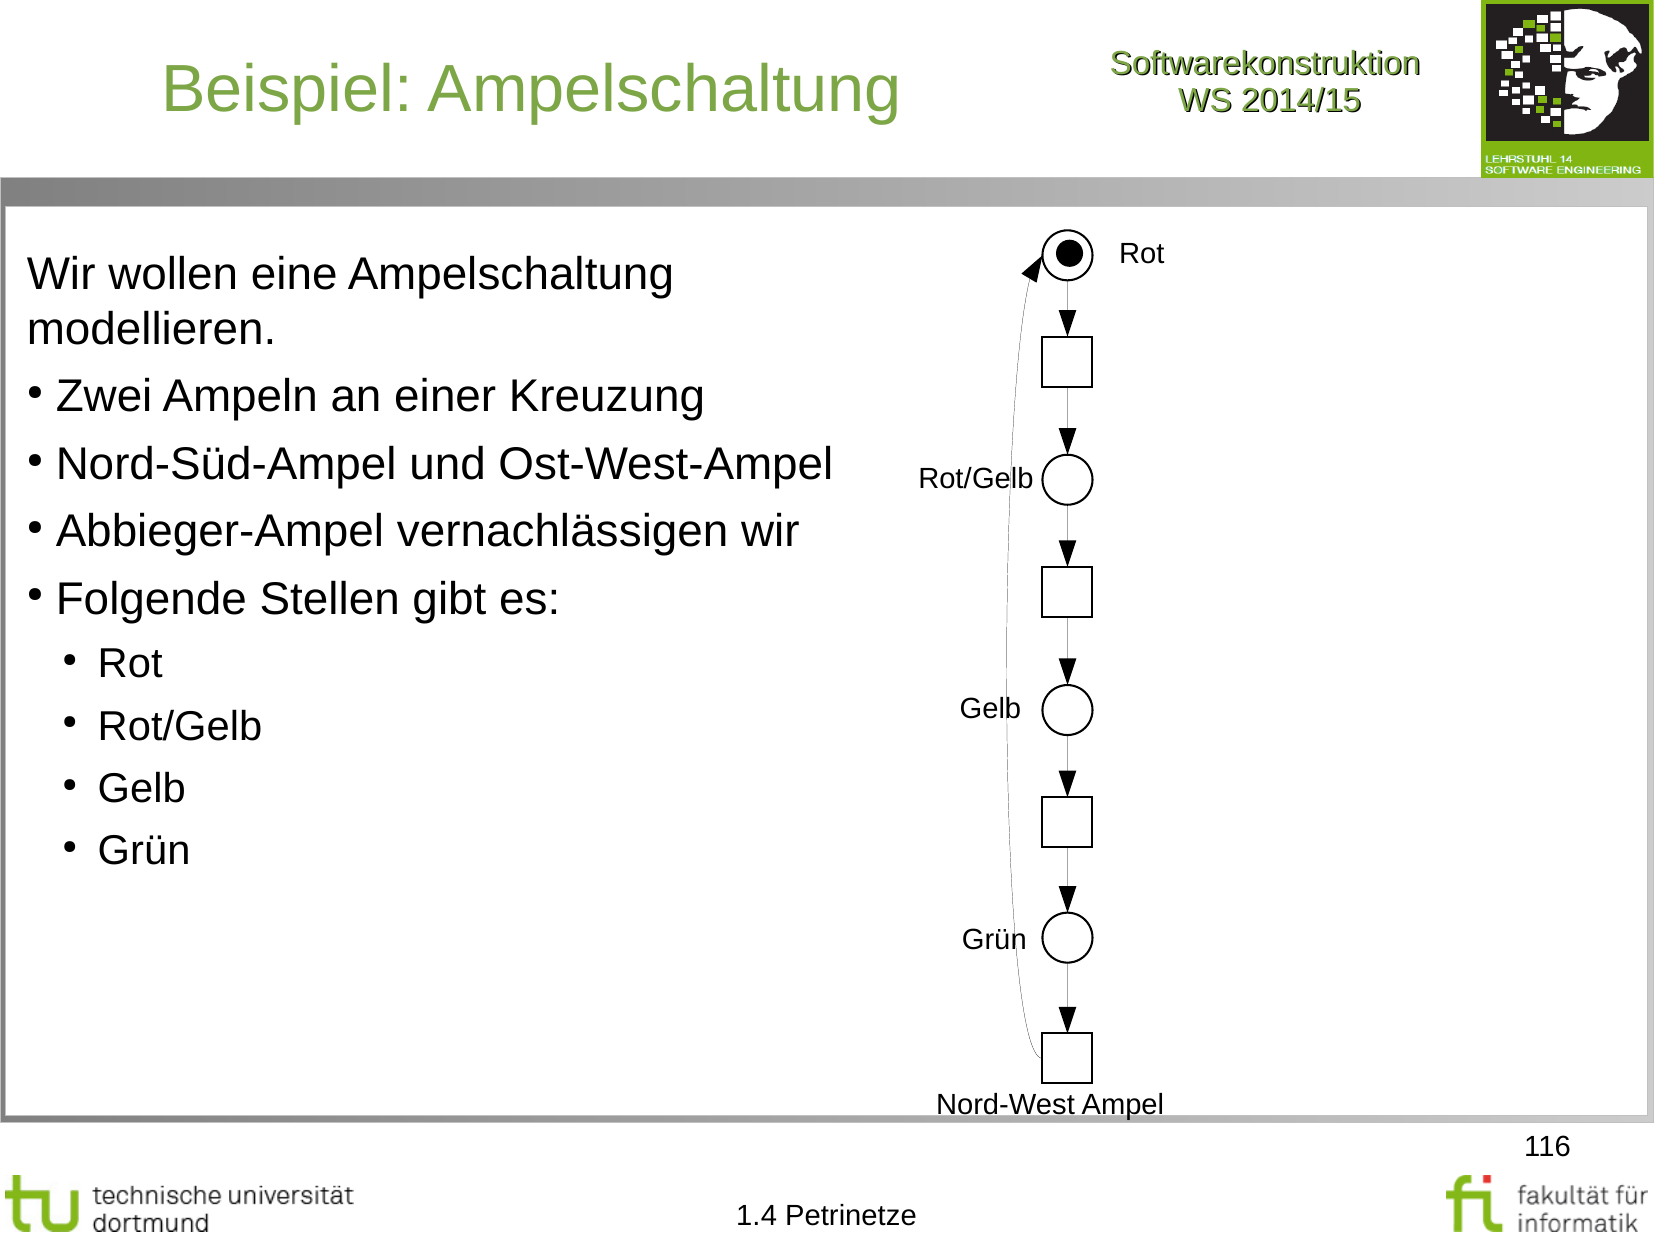

# Beispiel: Ampelschaltung
Rot
Wir wollen eine Ampelschaltung modellieren.
 Zwei Ampeln an einer Kreuzung
 Nord-Süd-Ampel und Ost-West-Ampel
 Abbieger-Ampel vernachlässigen wir
 Folgende Stellen gibt es:
Rot
Rot/Gelb
Gelb
Grün
Rot/Gelb
Gelb
Grün
Nord-West Ampel
116
1.4 Petrinetze